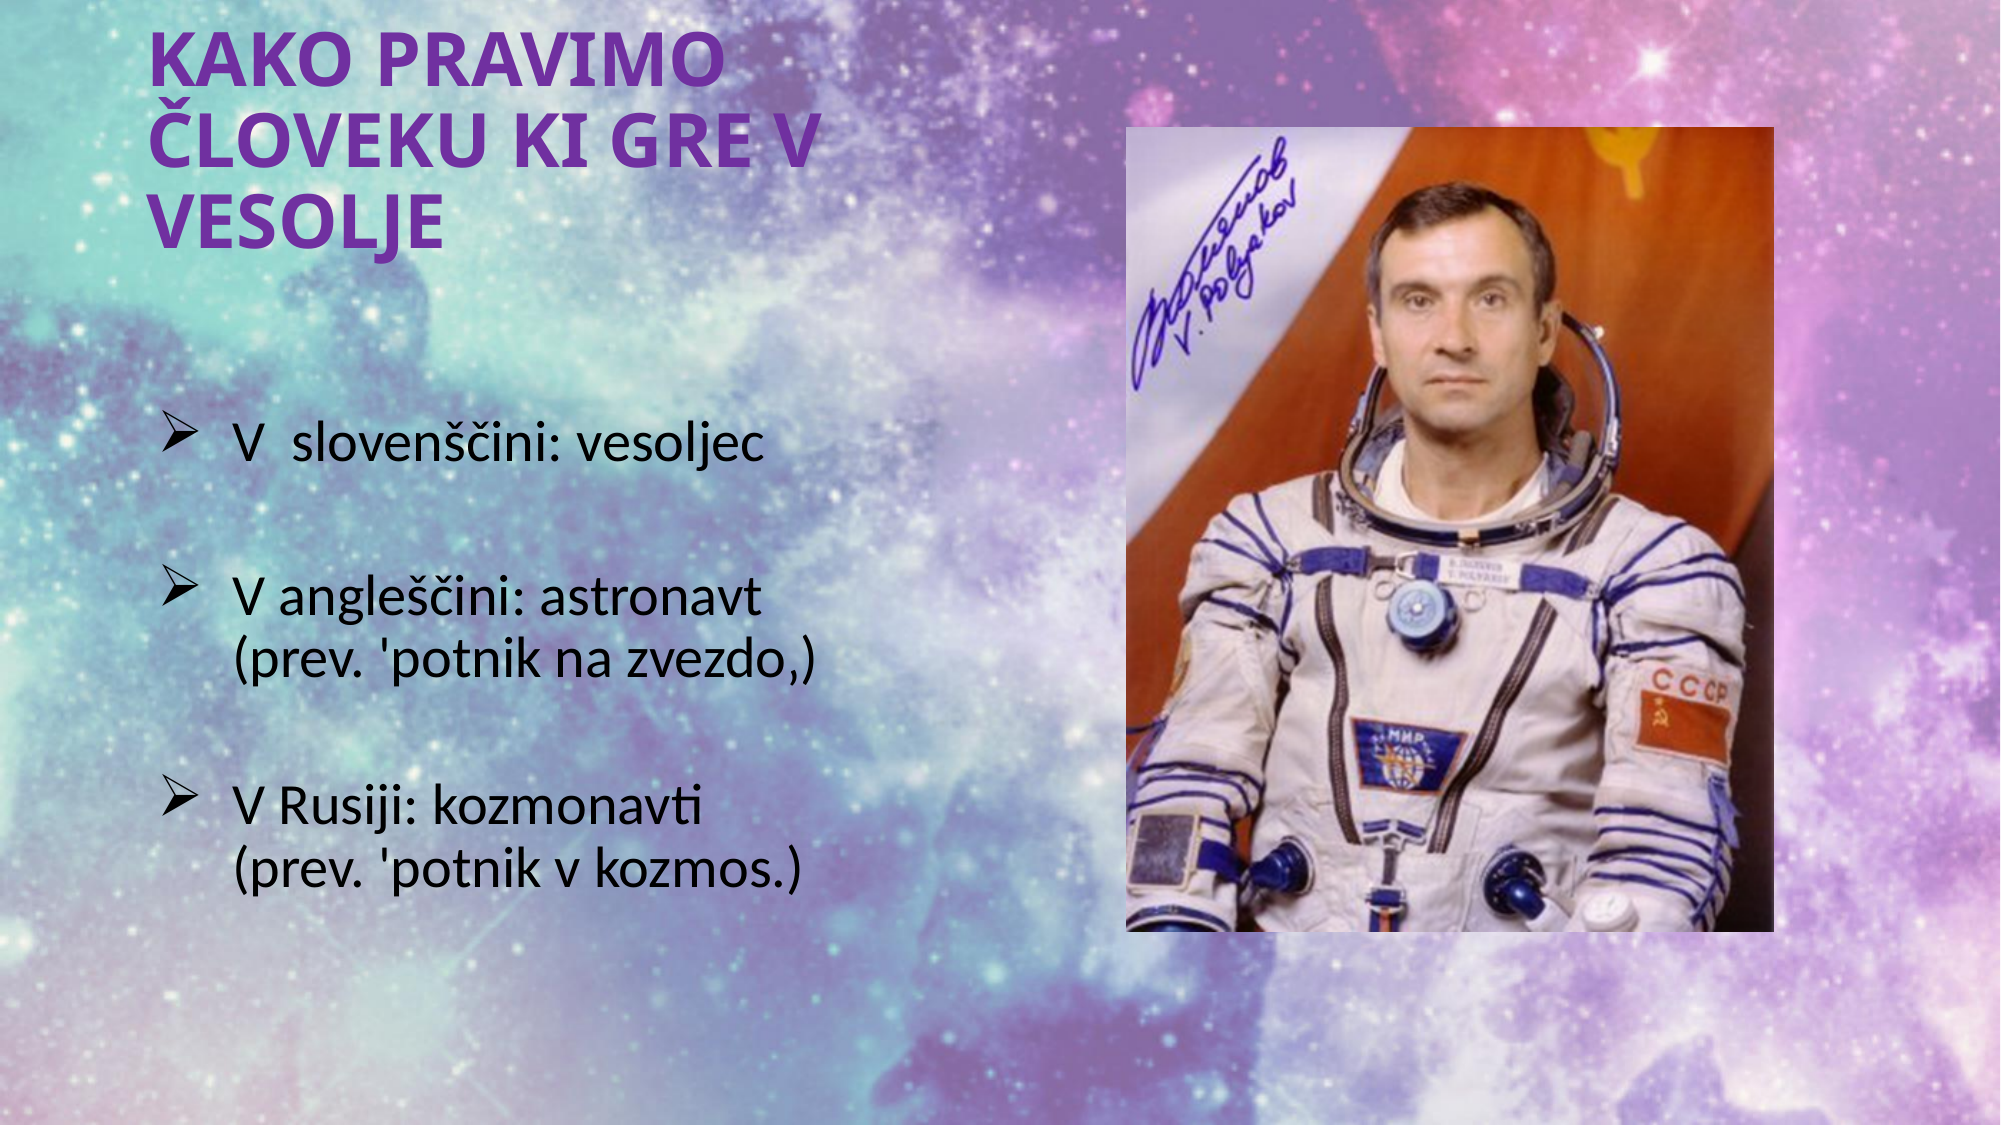

# KAKO PRAVIMO ČLOVEKU KI GRE V VESOLJE
V slovenščini: vesoljec
V angleščini: astronavt
(prev. 'potnik na zvezdo‚)
V Rusiji: kozmonavti
(prev. 'potnik v kozmos.)